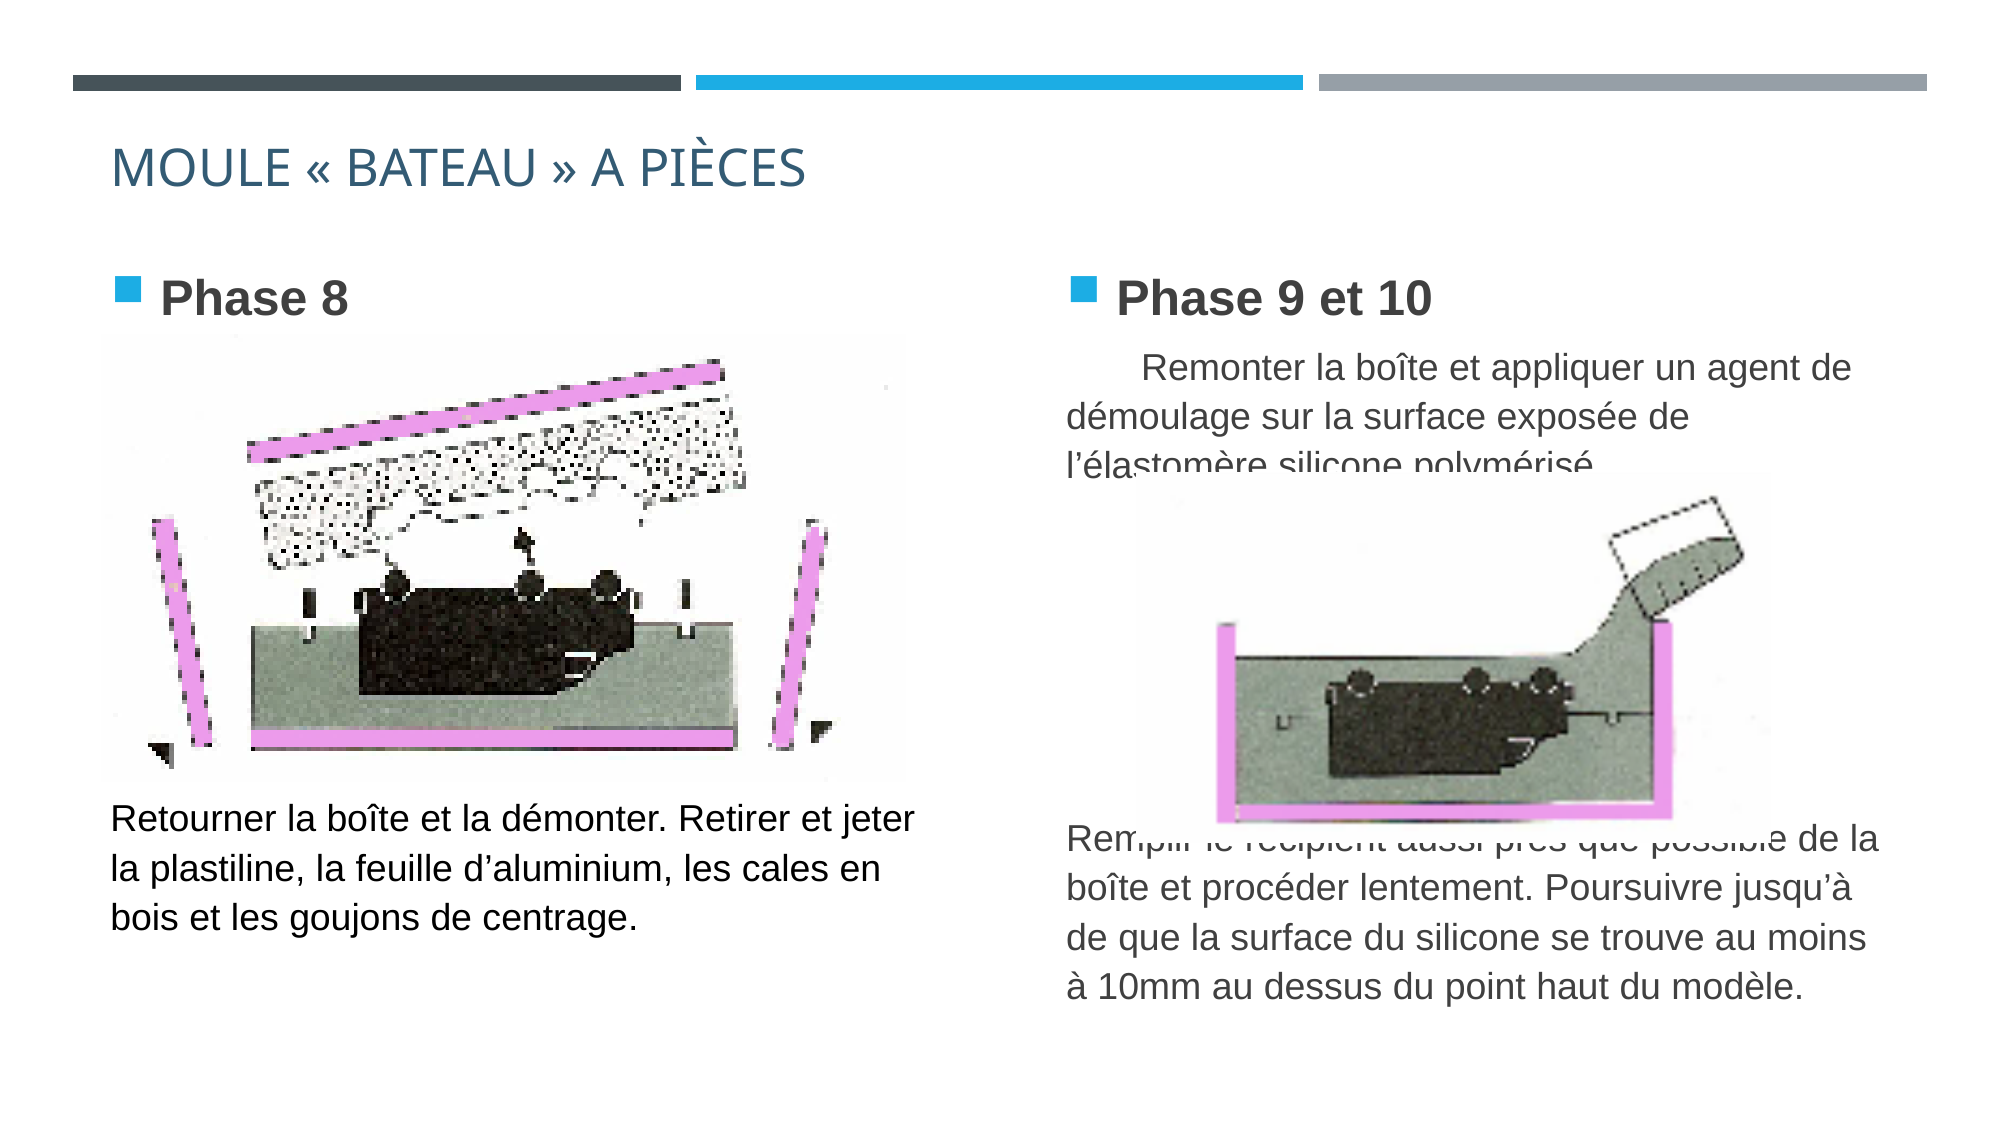

Phase 8
Retourner la boîte et la démonter. Retirer et jeter la plastiline, la feuille d’aluminium, les cales en bois et les goujons de centrage.
# Moule « bateau » A pièces
Phase 9 et 10
	Remonter la boîte et appliquer un agent de démoulage sur la surface exposée de l’élastomère silicone polymérisé.
Remplir le récipient aussi près que possible de la boîte et procéder lentement. Poursuivre jusqu’à de que la surface du silicone se trouve au moins à 10mm au dessus du point haut du modèle.